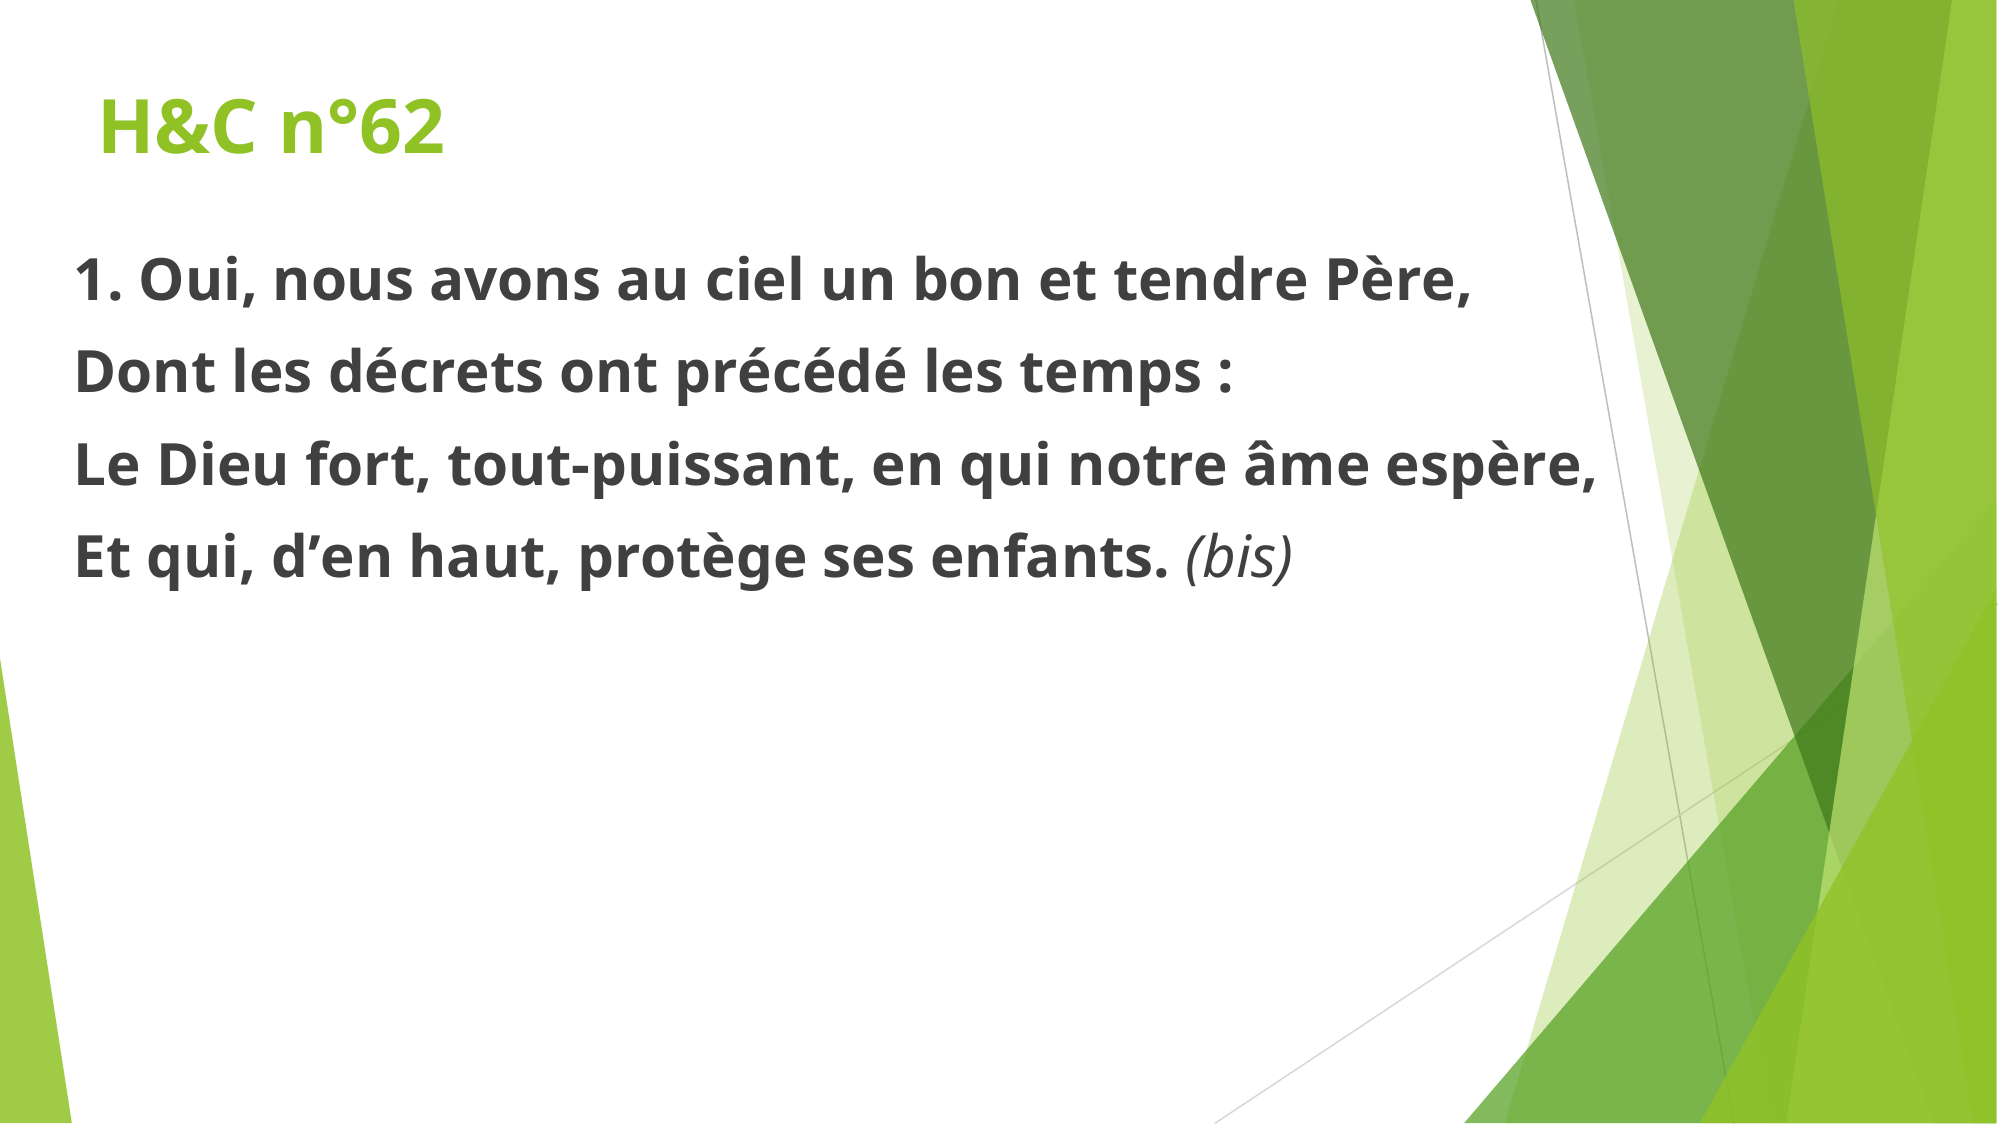

H&C n°62
1. Oui, nous avons au ciel un bon et tendre Père,
Dont les décrets ont précédé les temps :
Le Dieu fort, tout-puissant, en qui notre âme espère,
Et qui, d’en haut, protège ses enfants. (bis)